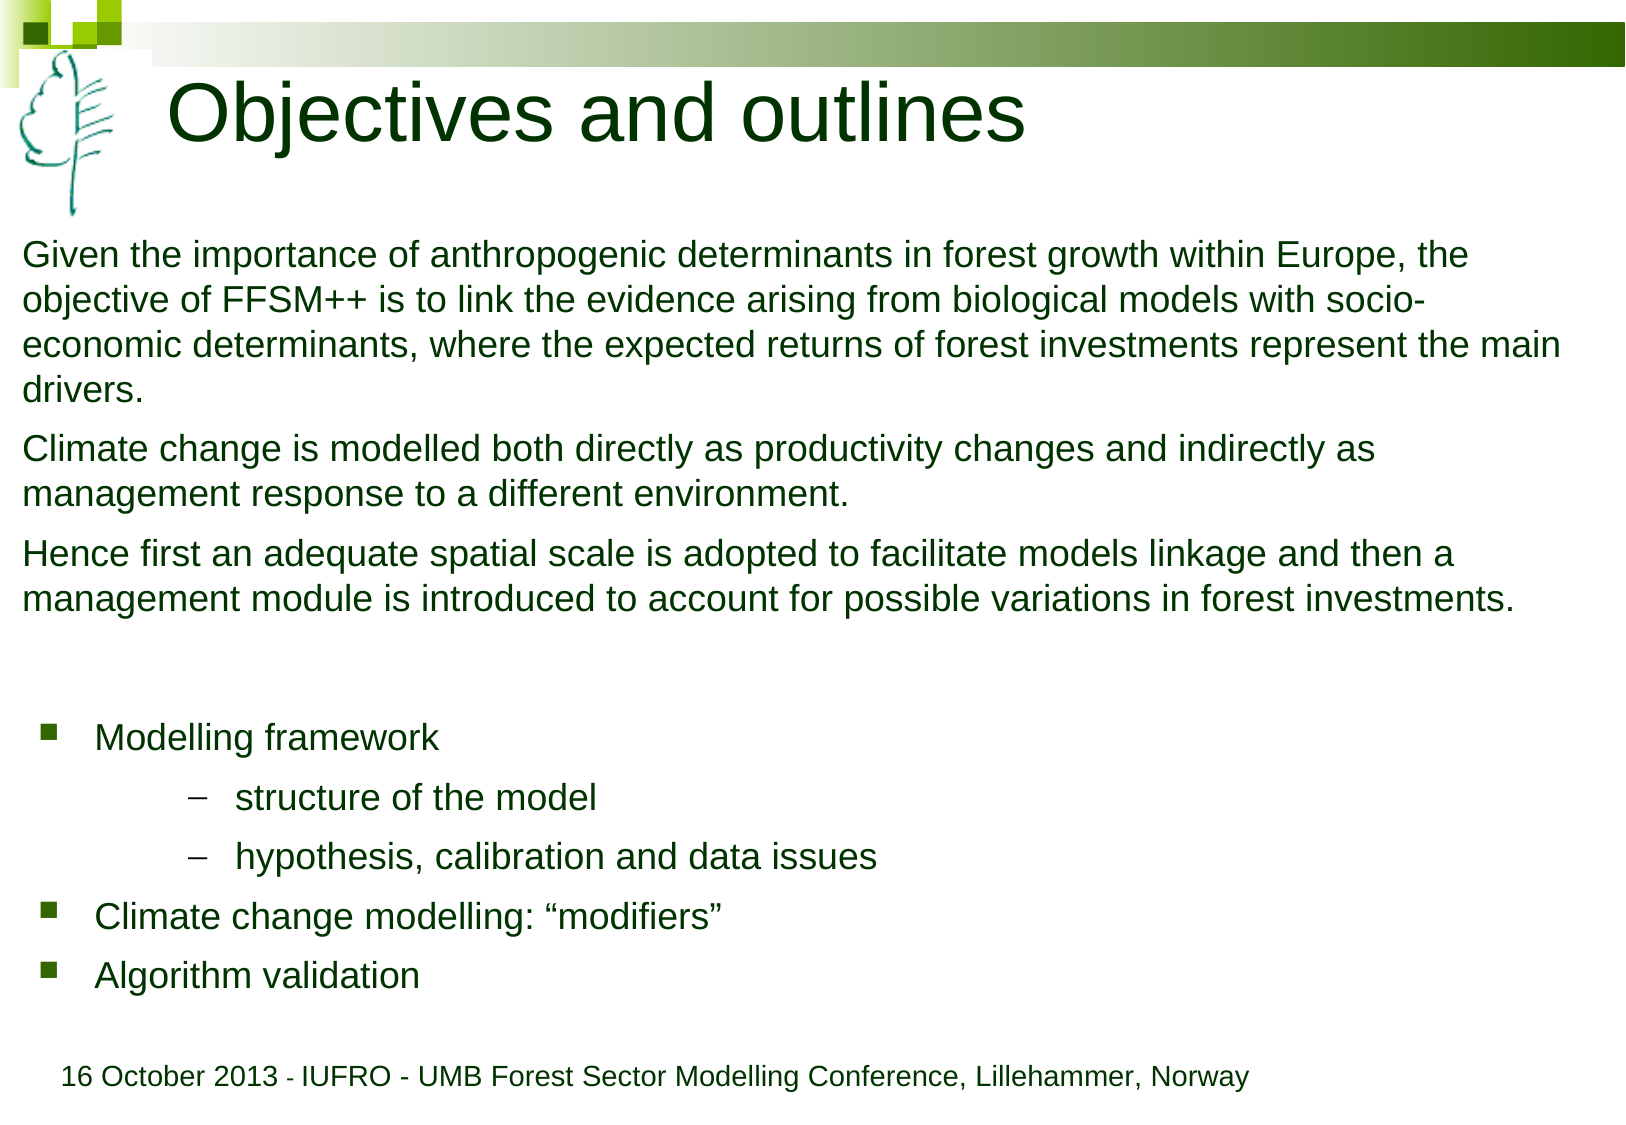

# Objectives and outlines
Given the importance of anthropogenic determinants in forest growth within Europe, the objective of FFSM++ is to link the evidence arising from biological models with socio-economic determinants, where the expected returns of forest investments represent the main drivers.
Climate change is modelled both directly as productivity changes and indirectly as management response to a different environment.
Hence first an adequate spatial scale is adopted to facilitate models linkage and then a management module is introduced to account for possible variations in forest investments.
Modelling framework
structure of the model
hypothesis, calibration and data issues
Climate change modelling: “modifiers”
Algorithm validation